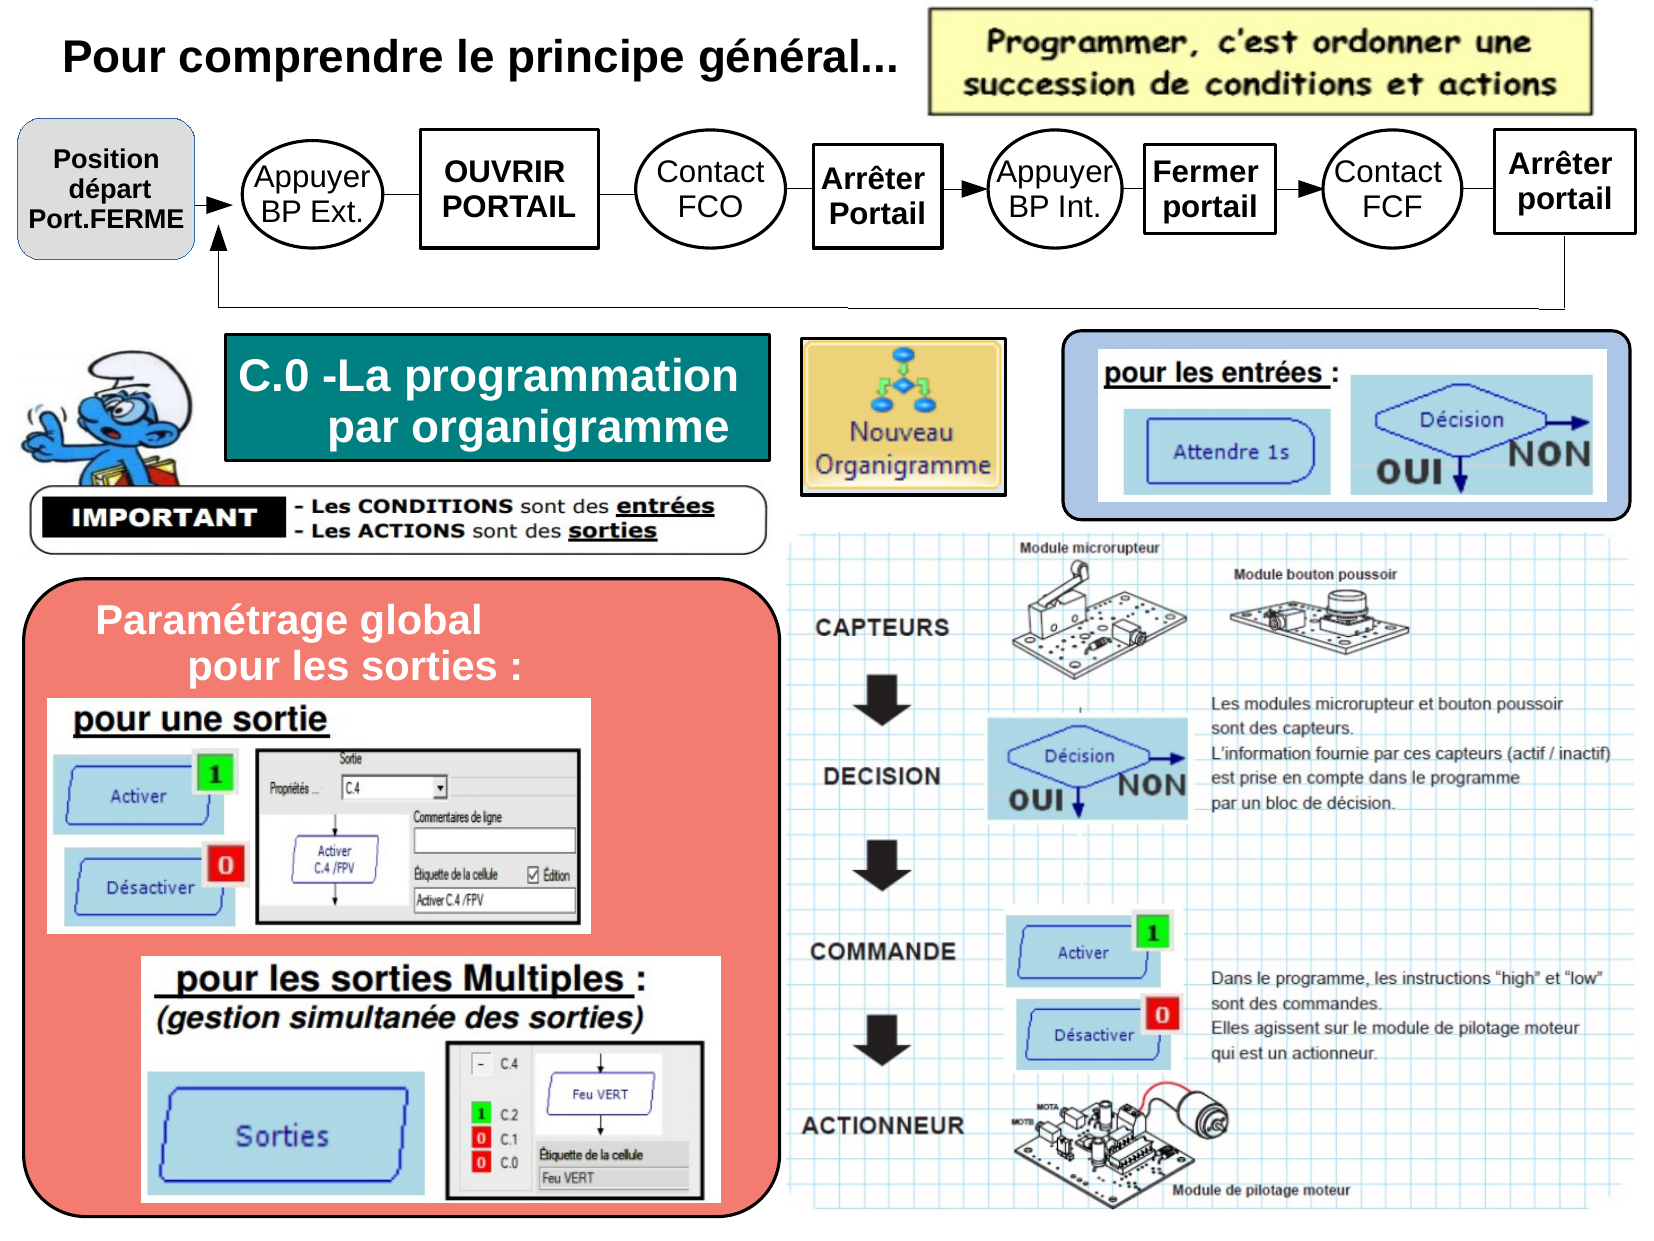

Pour comprendre le principe général...
Position
 départ
Port.FERME
OUVRIR
PORTAIL
Contact
FCO
Appuyer
BP Int.
Contact
FCF
Arrêter
portail
Appuyer
BP Ext.
Arrêter
Portail
Fermer
portail
C.0 -La programmation
 par organigramme
Paramétrage global
 pour les sorties :